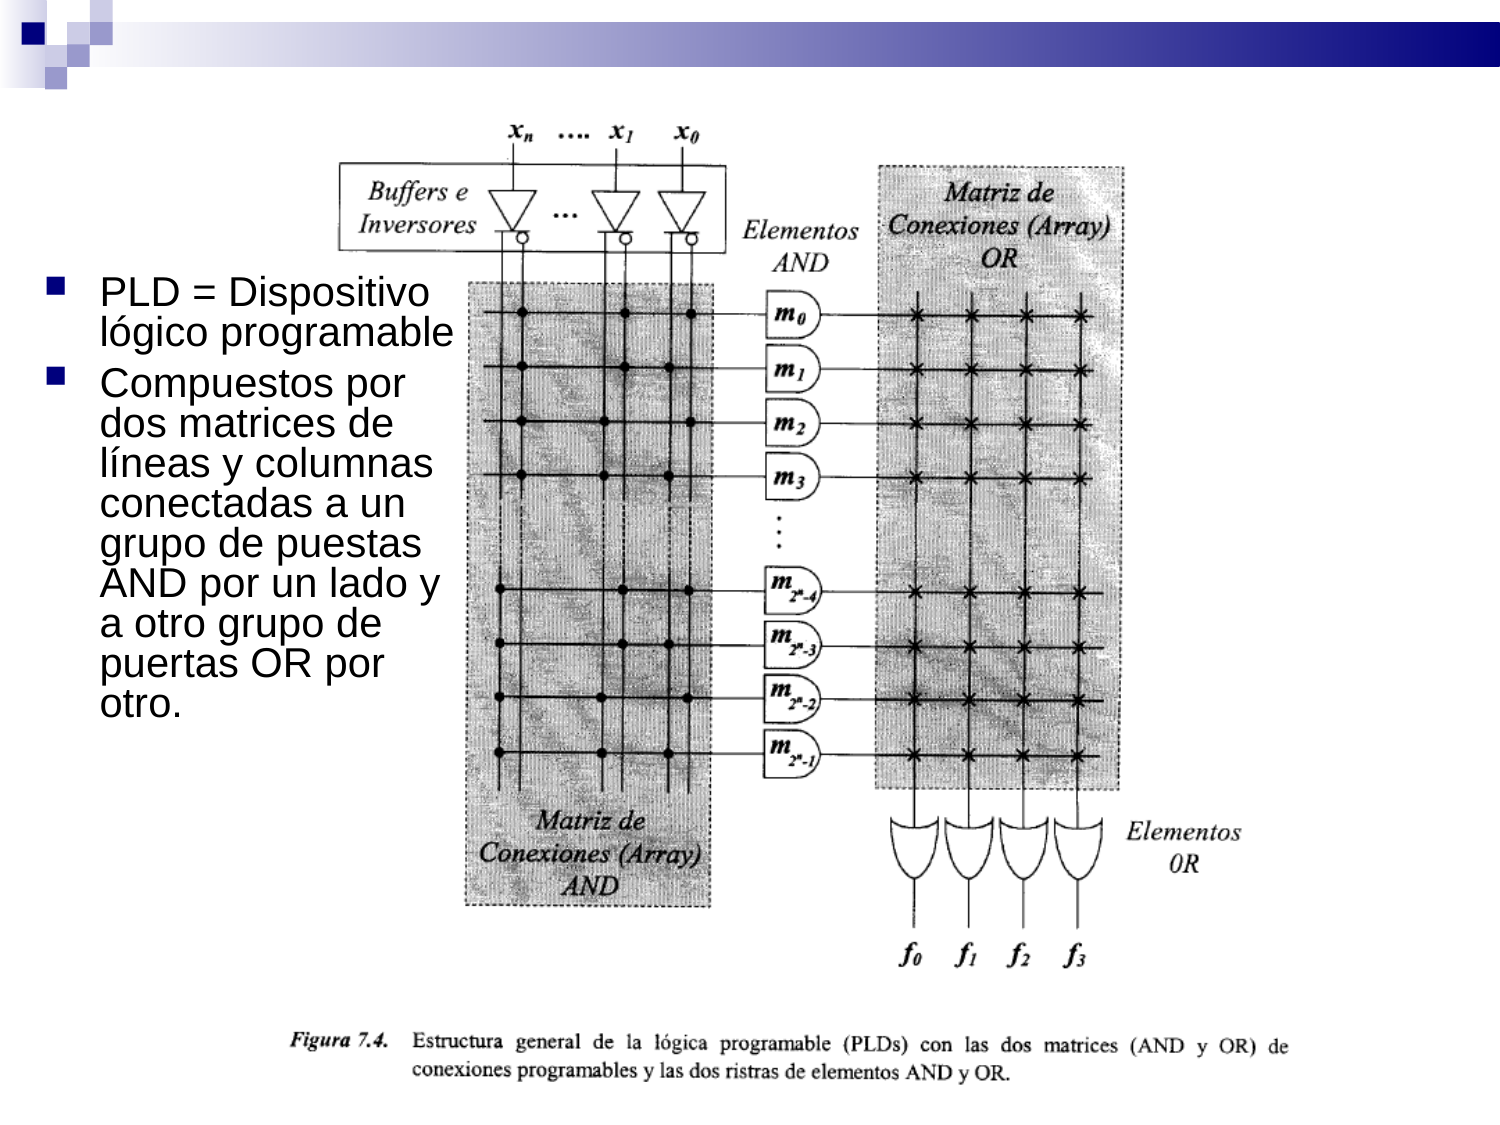

# PLD = Dispositivo lógico programable
Compuestos por dos matrices de líneas y columnas conectadas a un grupo de puestas AND por un lado y a otro grupo de puertas OR por otro.